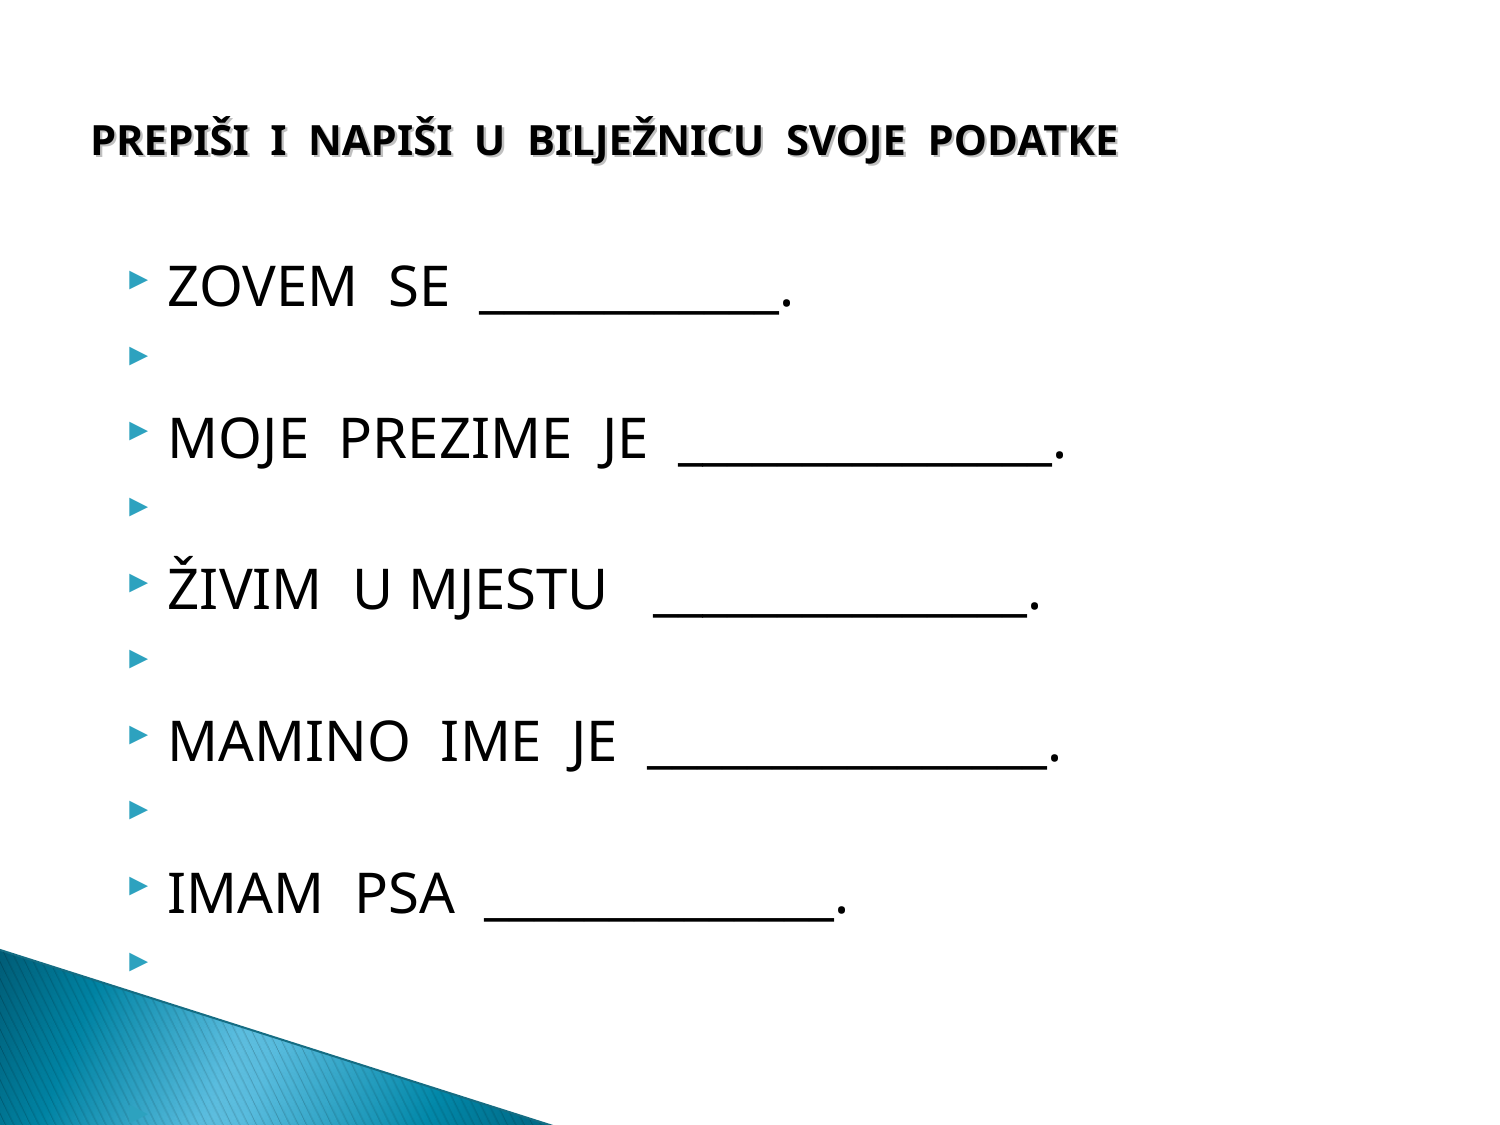

PREPIŠI I NAPIŠI U BILJEŽNICU SVOJE PODATKE
# ZOVEM SE ____________.
MOJE PREZIME JE _______________.
ŽIVIM U MJESTU _______________.
MAMINO IME JE ________________.
IMAM PSA ______________.